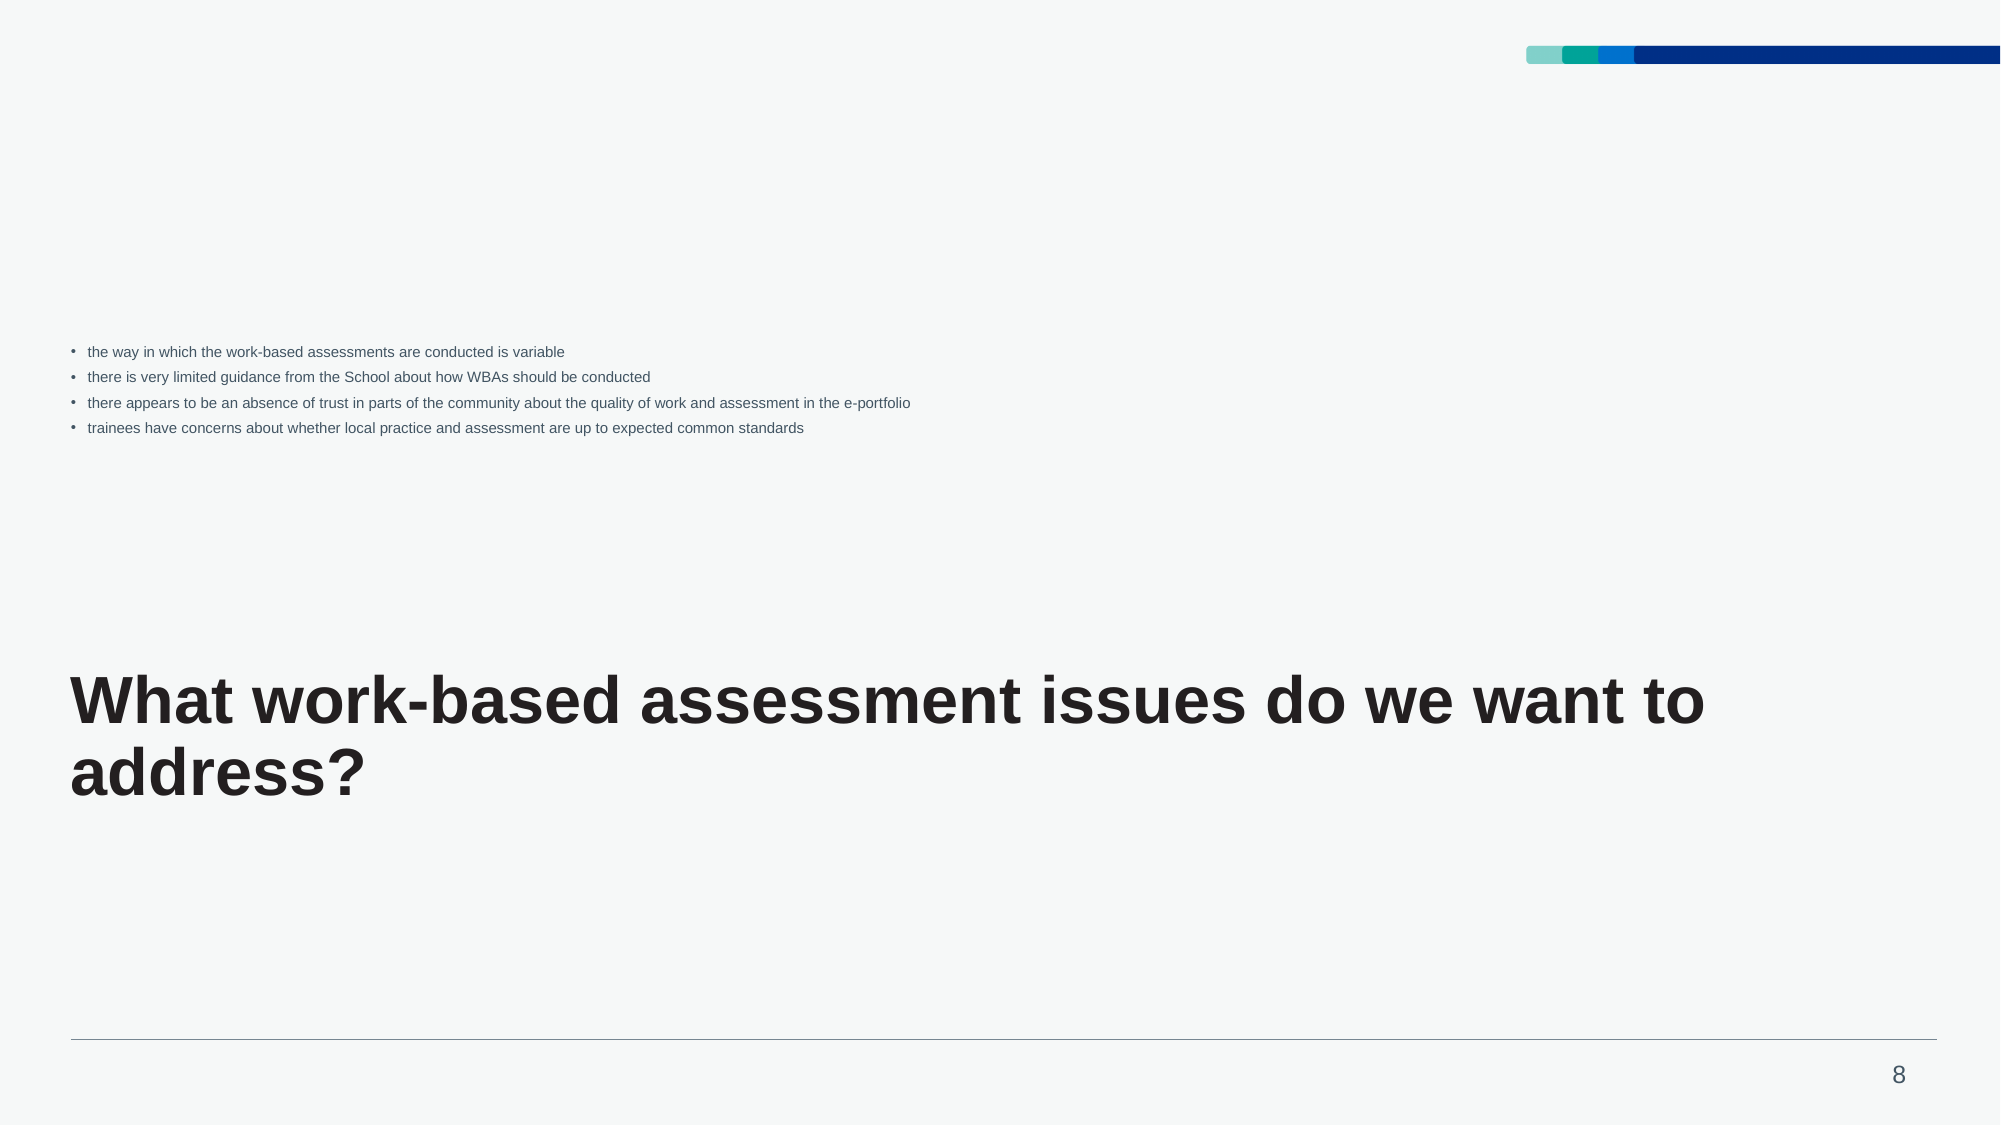

the way in which the work-based assessments are conducted is variable
there is very limited guidance from the School about how WBAs should be conducted
there appears to be an absence of trust in parts of the community about the quality of work and assessment in the e-portfolio
trainees have concerns about whether local practice and assessment are up to expected common standards
# What work-based assessment issues do we want to address?